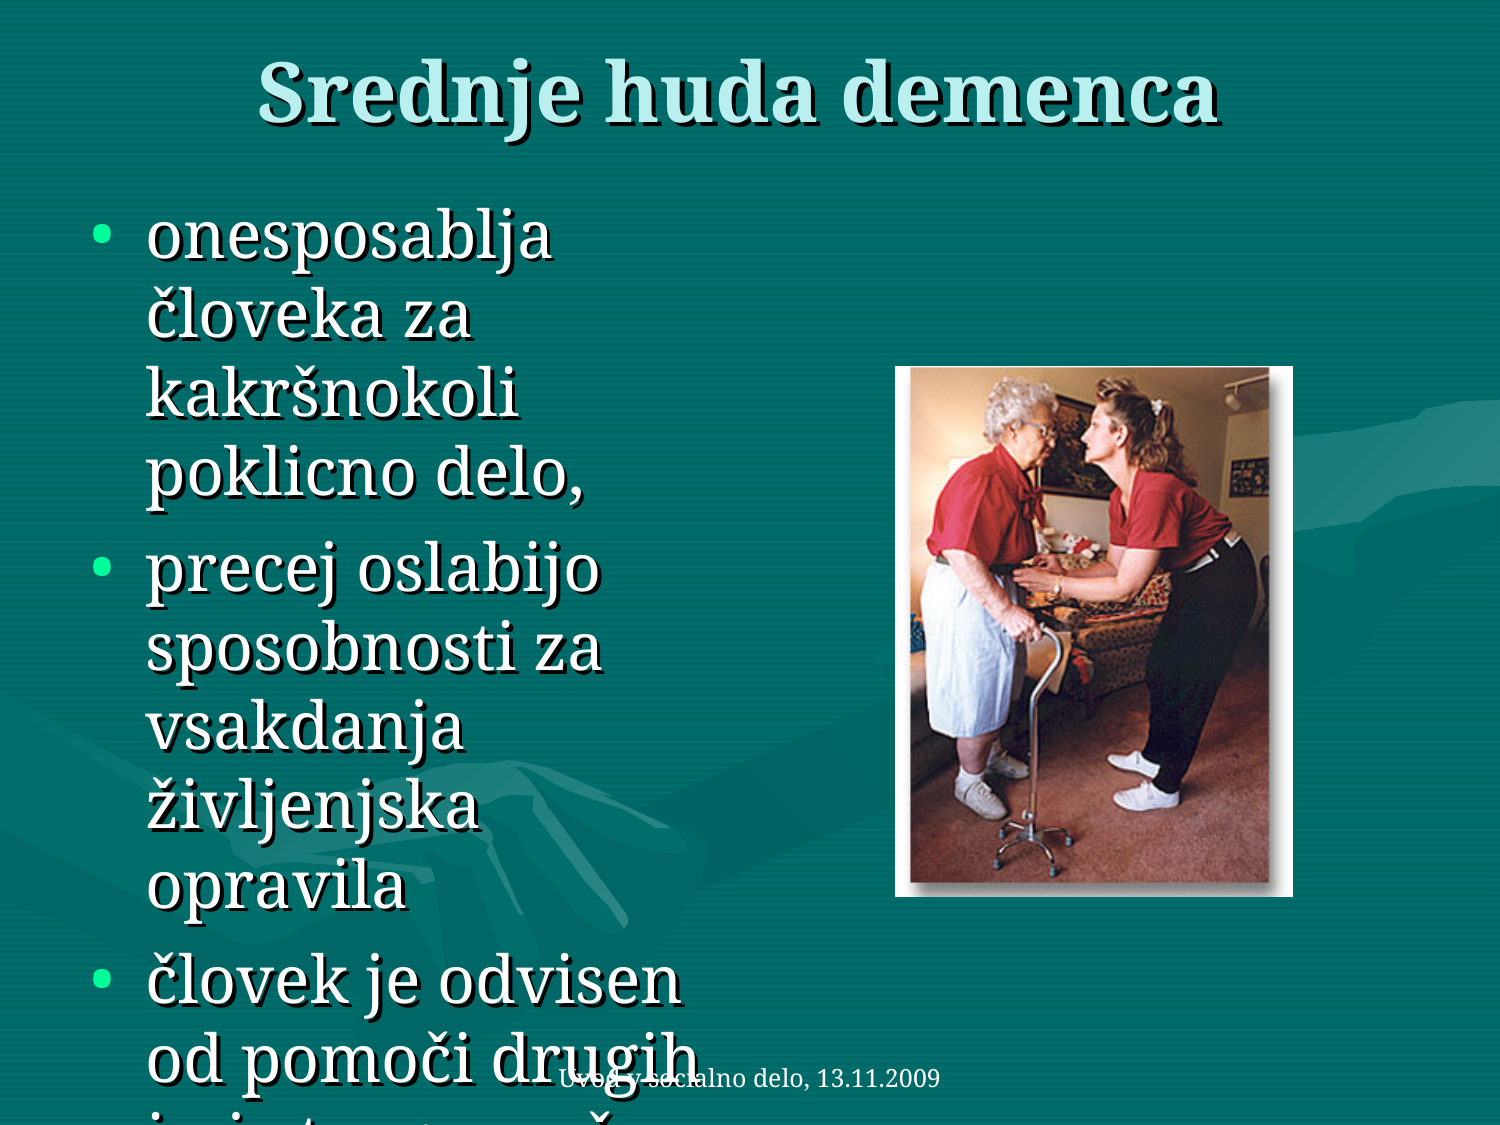

# Srednje huda demenca
onesposablja človeka za kakršnokoli poklicno delo,
precej oslabijo sposobnosti za vsakdanja življenjska opravila
človek je odvisen od pomoči drugih in je tvegano, če živi sam
Uvod v socialno delo, 13.11.2009